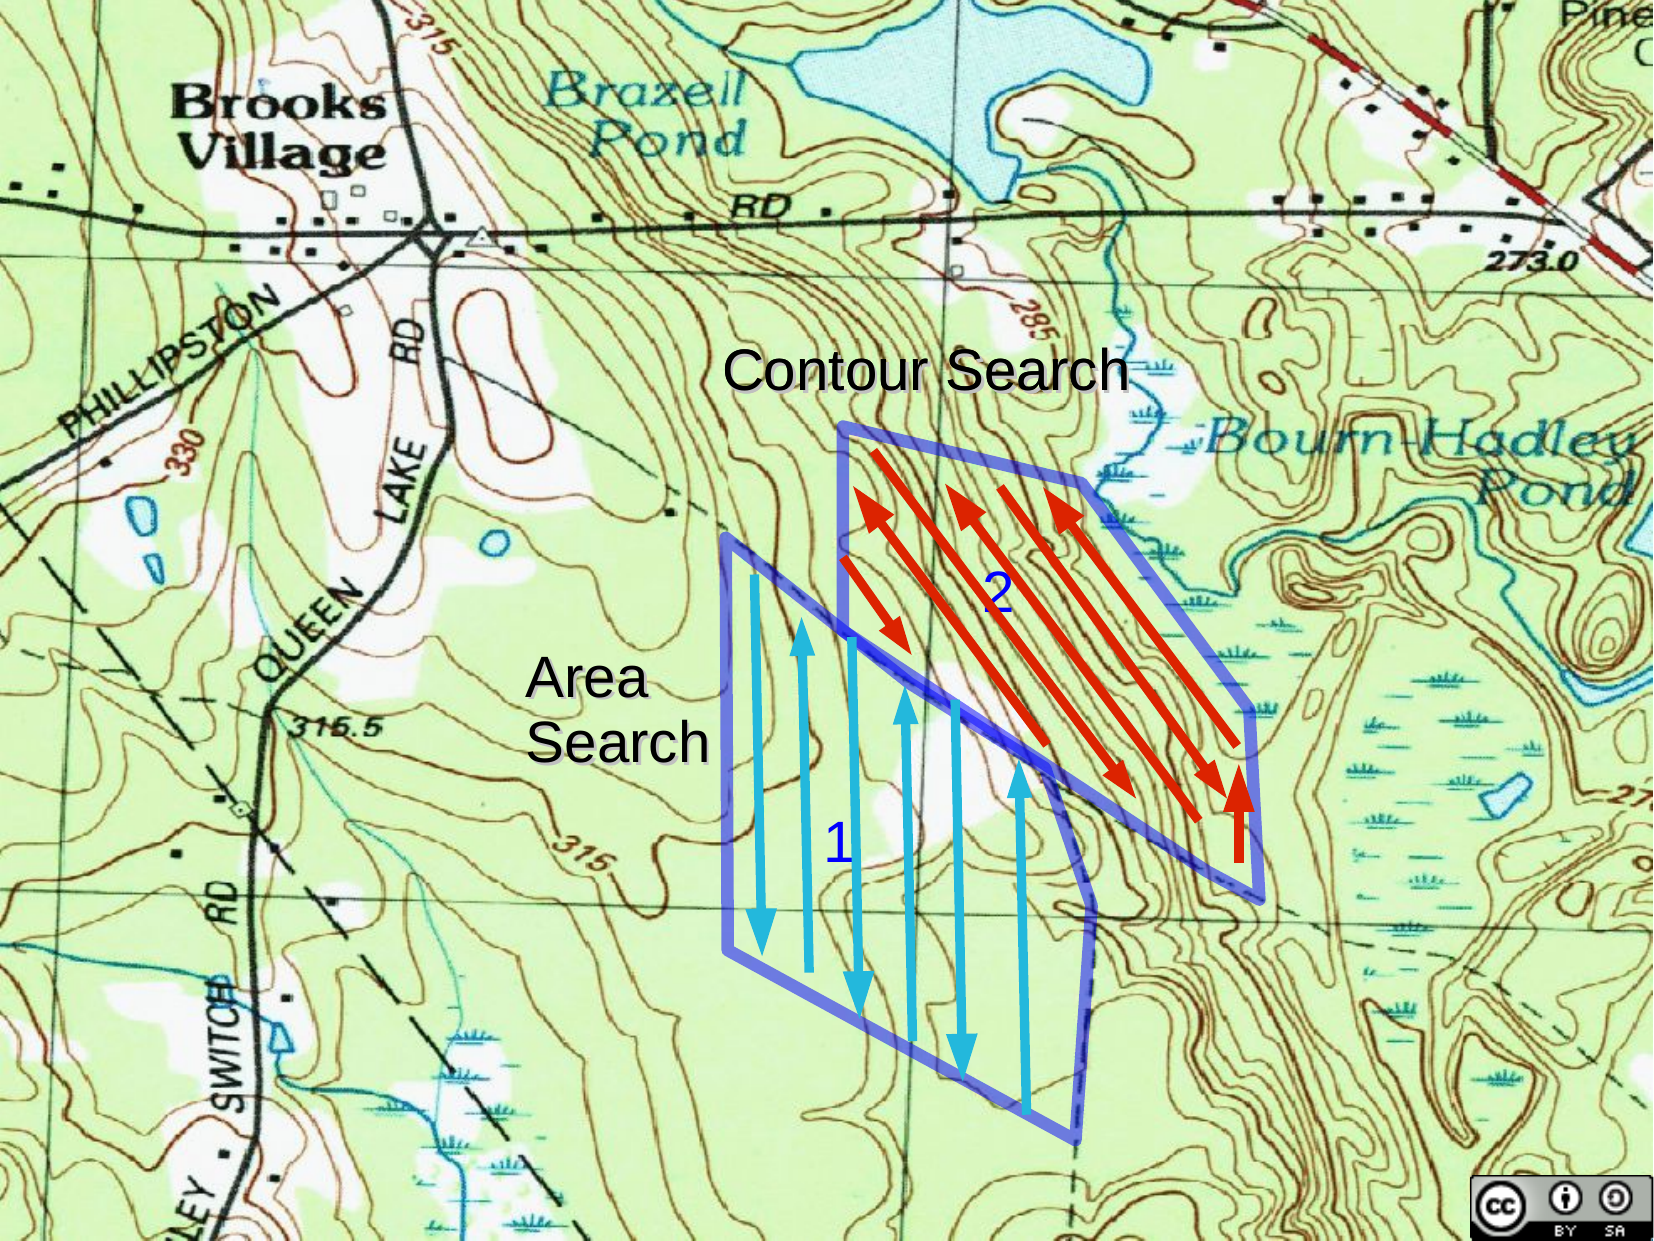

Contour Search
Contour Search
2
Area
Search
1